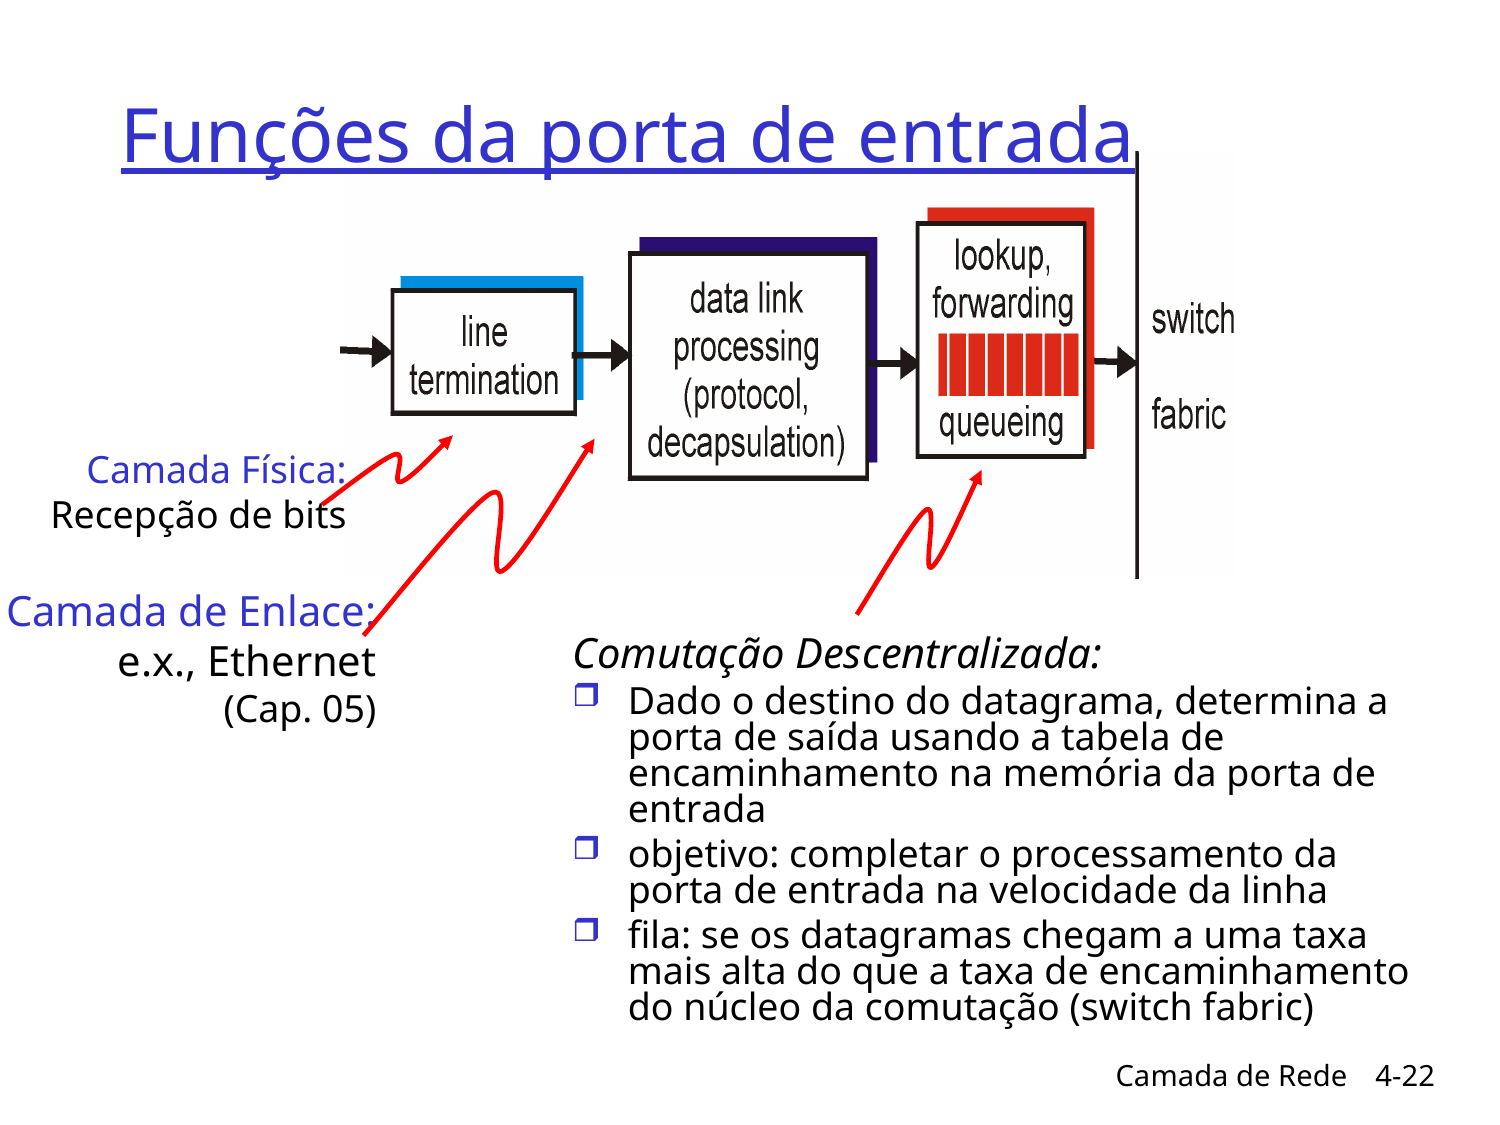

Funções da porta de entrada
Camada Física:
 Recepção de bits
Camada de Enlace:
e.x., Ethernet
(Cap. 05)
Comutação Descentralizada:
Dado o destino do datagrama, determina a porta de saída usando a tabela de encaminhamento na memória da porta de entrada
objetivo: completar o processamento da porta de entrada na velocidade da linha
fila: se os datagramas chegam a uma taxa mais alta do que a taxa de encaminhamento do núcleo da comutação (switch fabric)
Camada de Rede